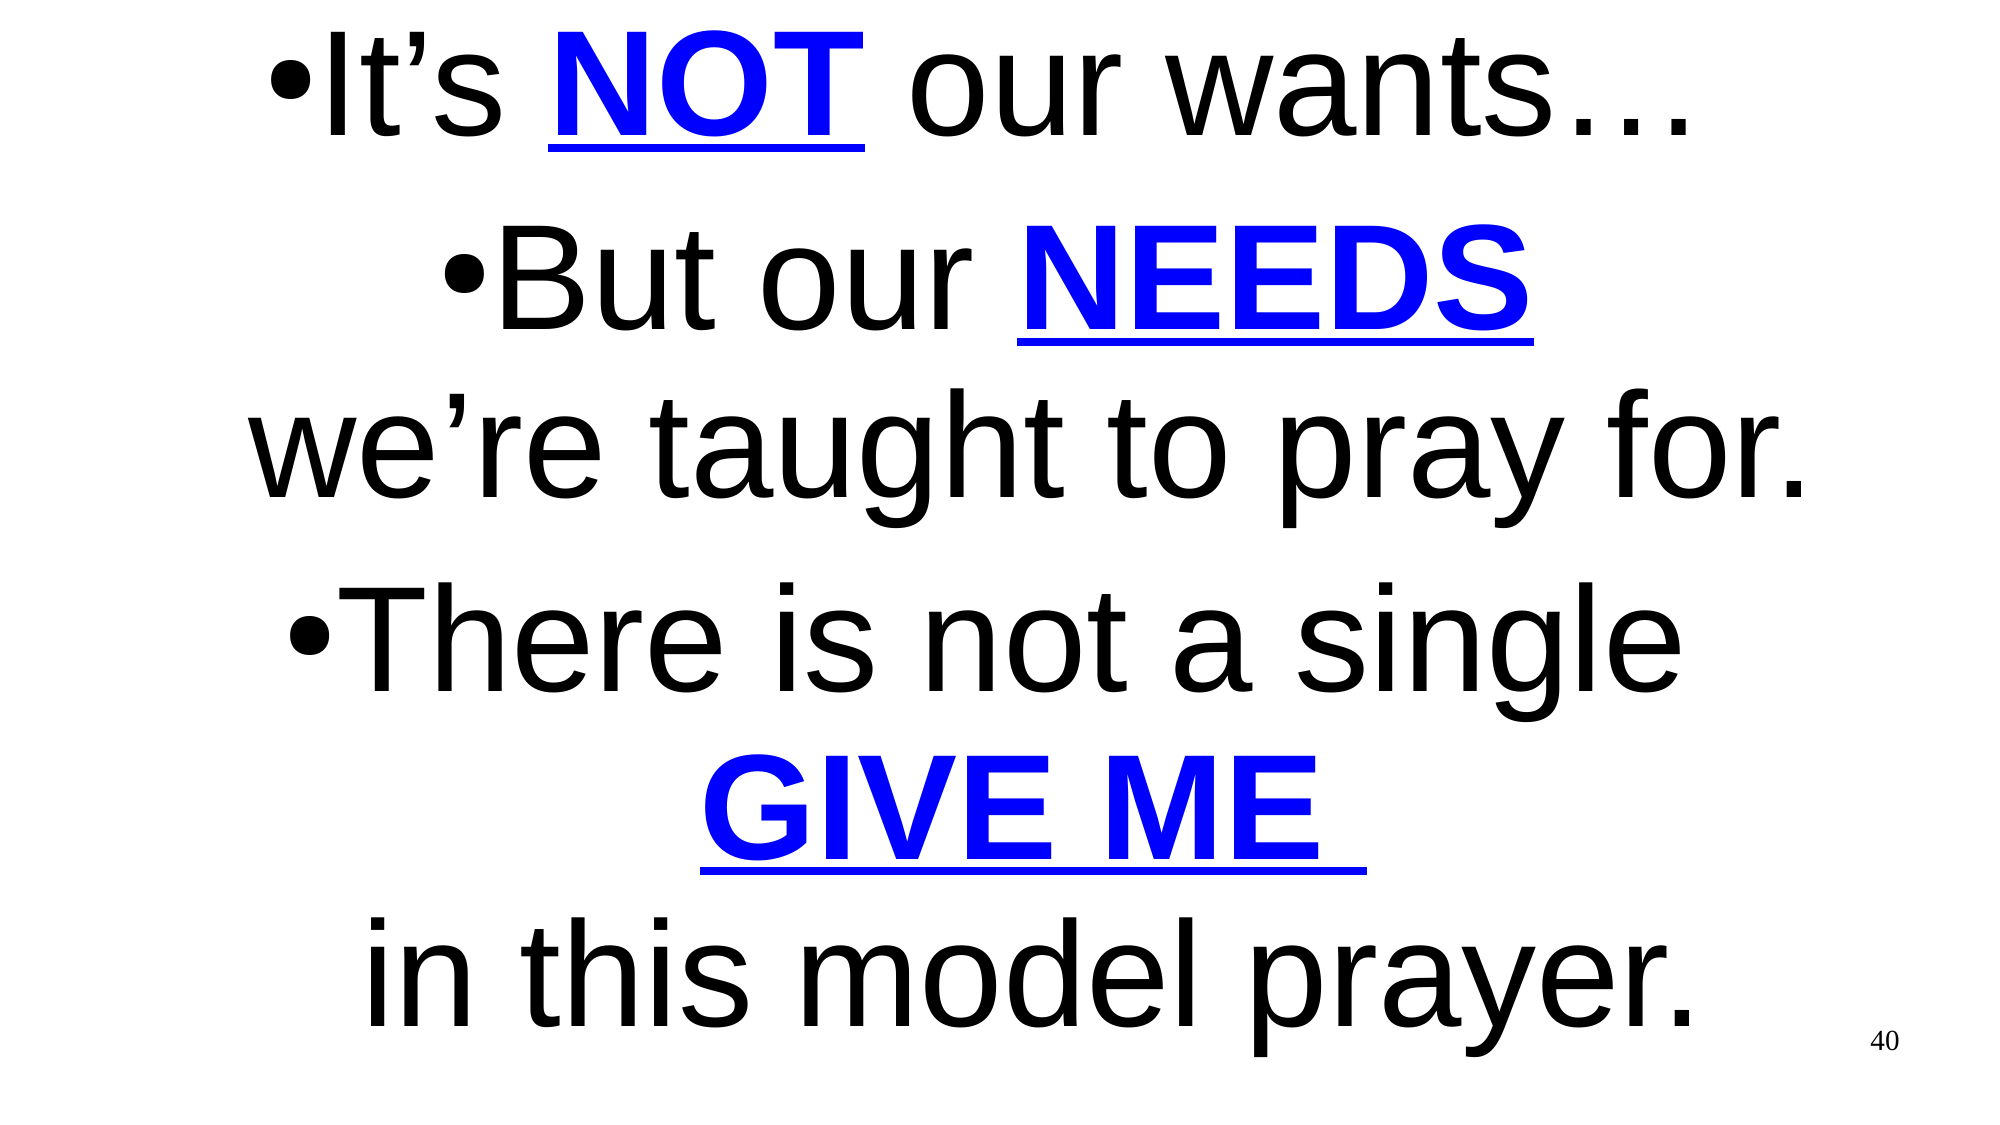

# It’s NOT our wants…
But our NEEDS 
we’re taught to pray for.
There is not a single 
GIVE ME 
in this model prayer.
40